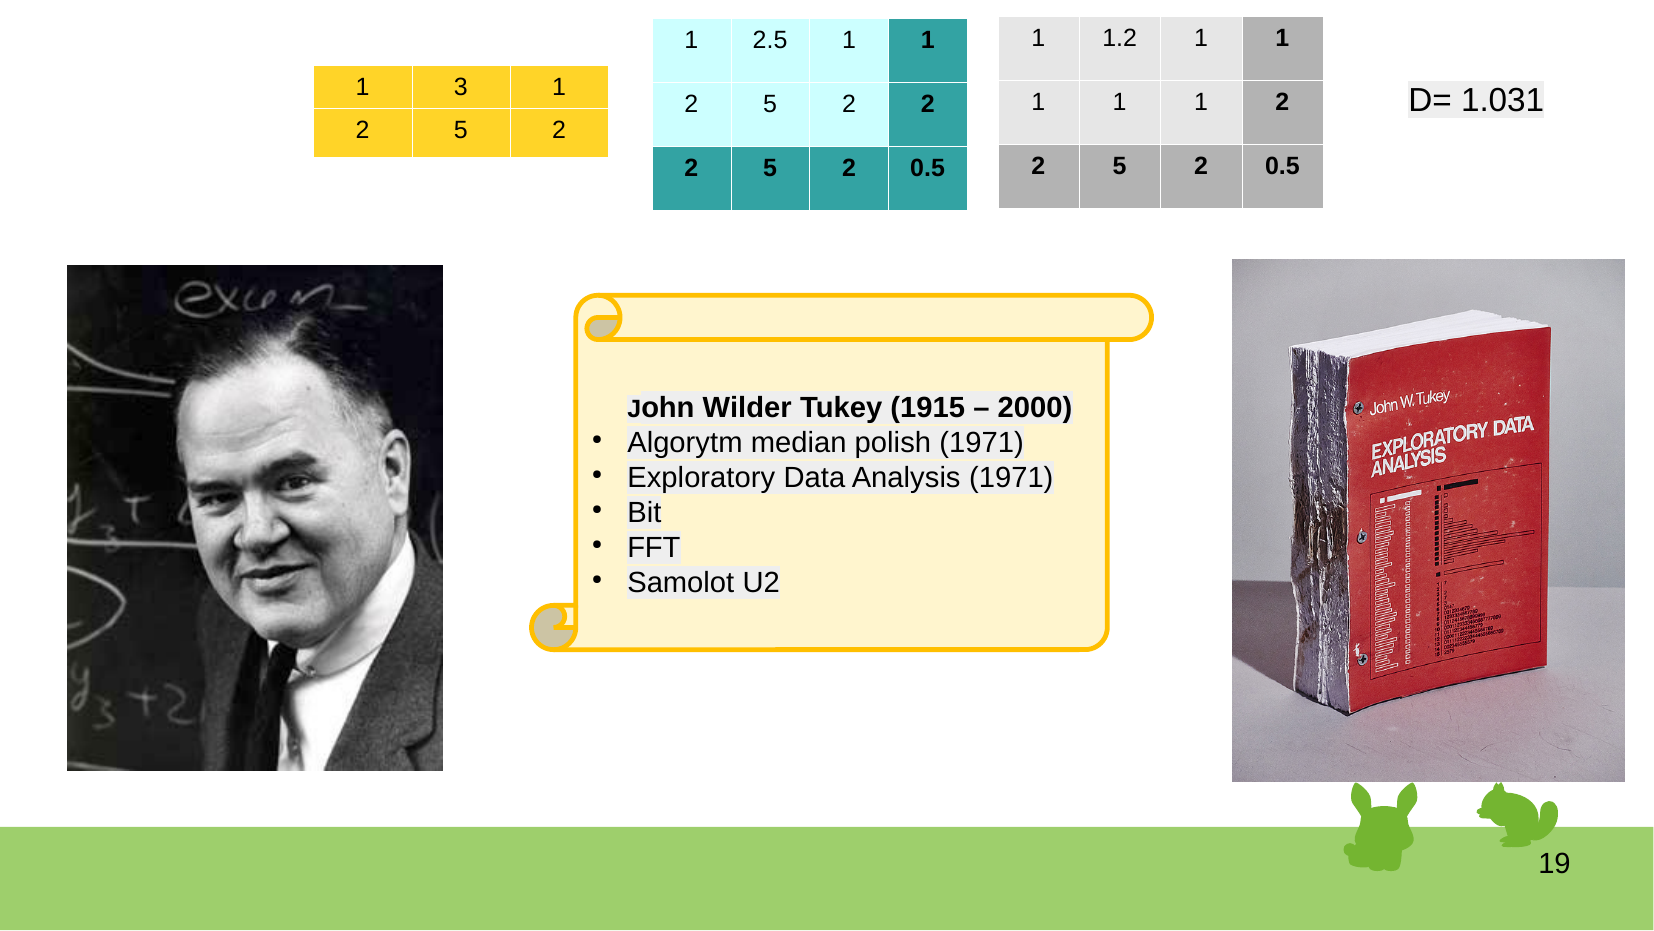

| 1 | 1.2 | 1 | 1 |
| --- | --- | --- | --- |
| 1 | 1 | 1 | 2 |
| 2 | 5 | 2 | 0.5 |
| 1 | 2.5 | 1 | 1 |
| --- | --- | --- | --- |
| 2 | 5 | 2 | 2 |
| 2 | 5 | 2 | 0.5 |
| 1 | 3 | 1 |
| --- | --- | --- |
| 2 | 5 | 2 |
D= 1.031
John Wilder Tukey (1915 – 2000)
Algorytm median polish (1971)
Exploratory Data Analysis (1971)
Bit
FFT
Samolot U2
19